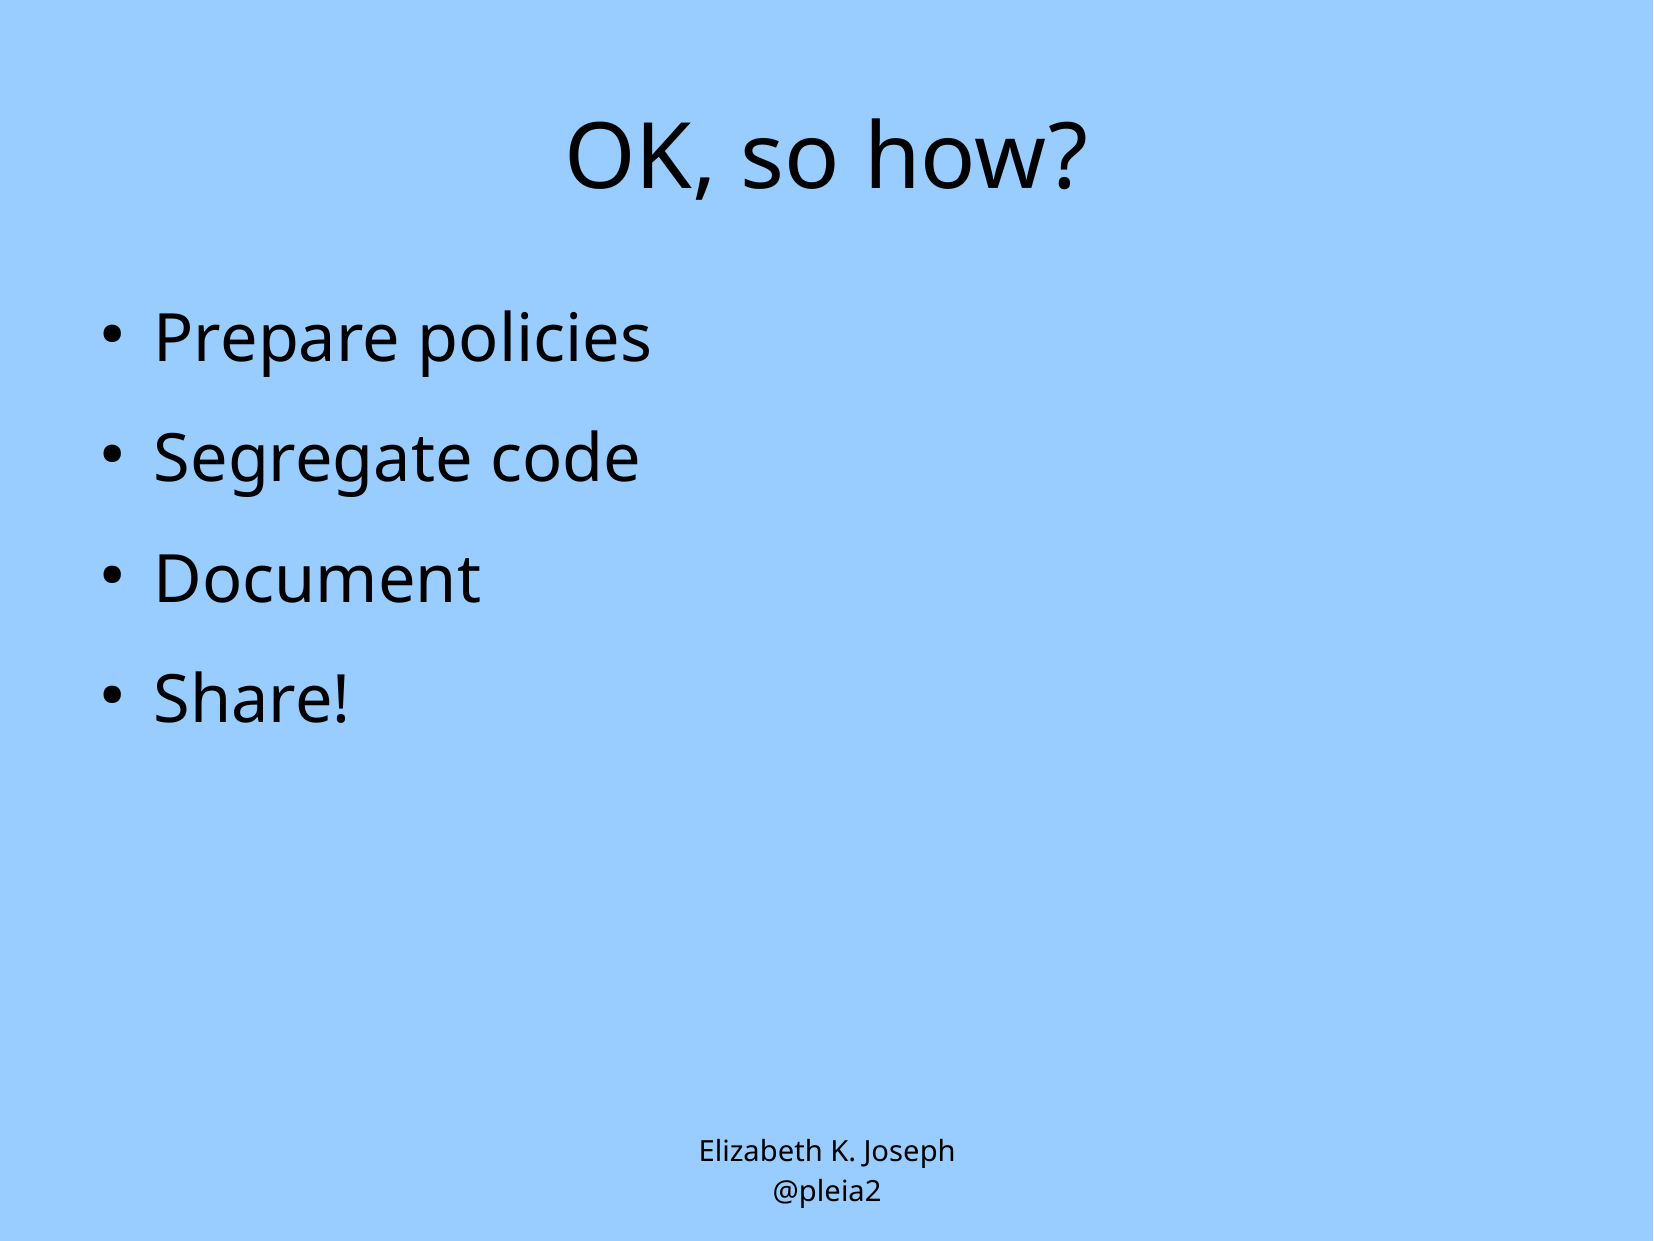

# OK, so how?
Prepare policies
Segregate code
Document
Share!